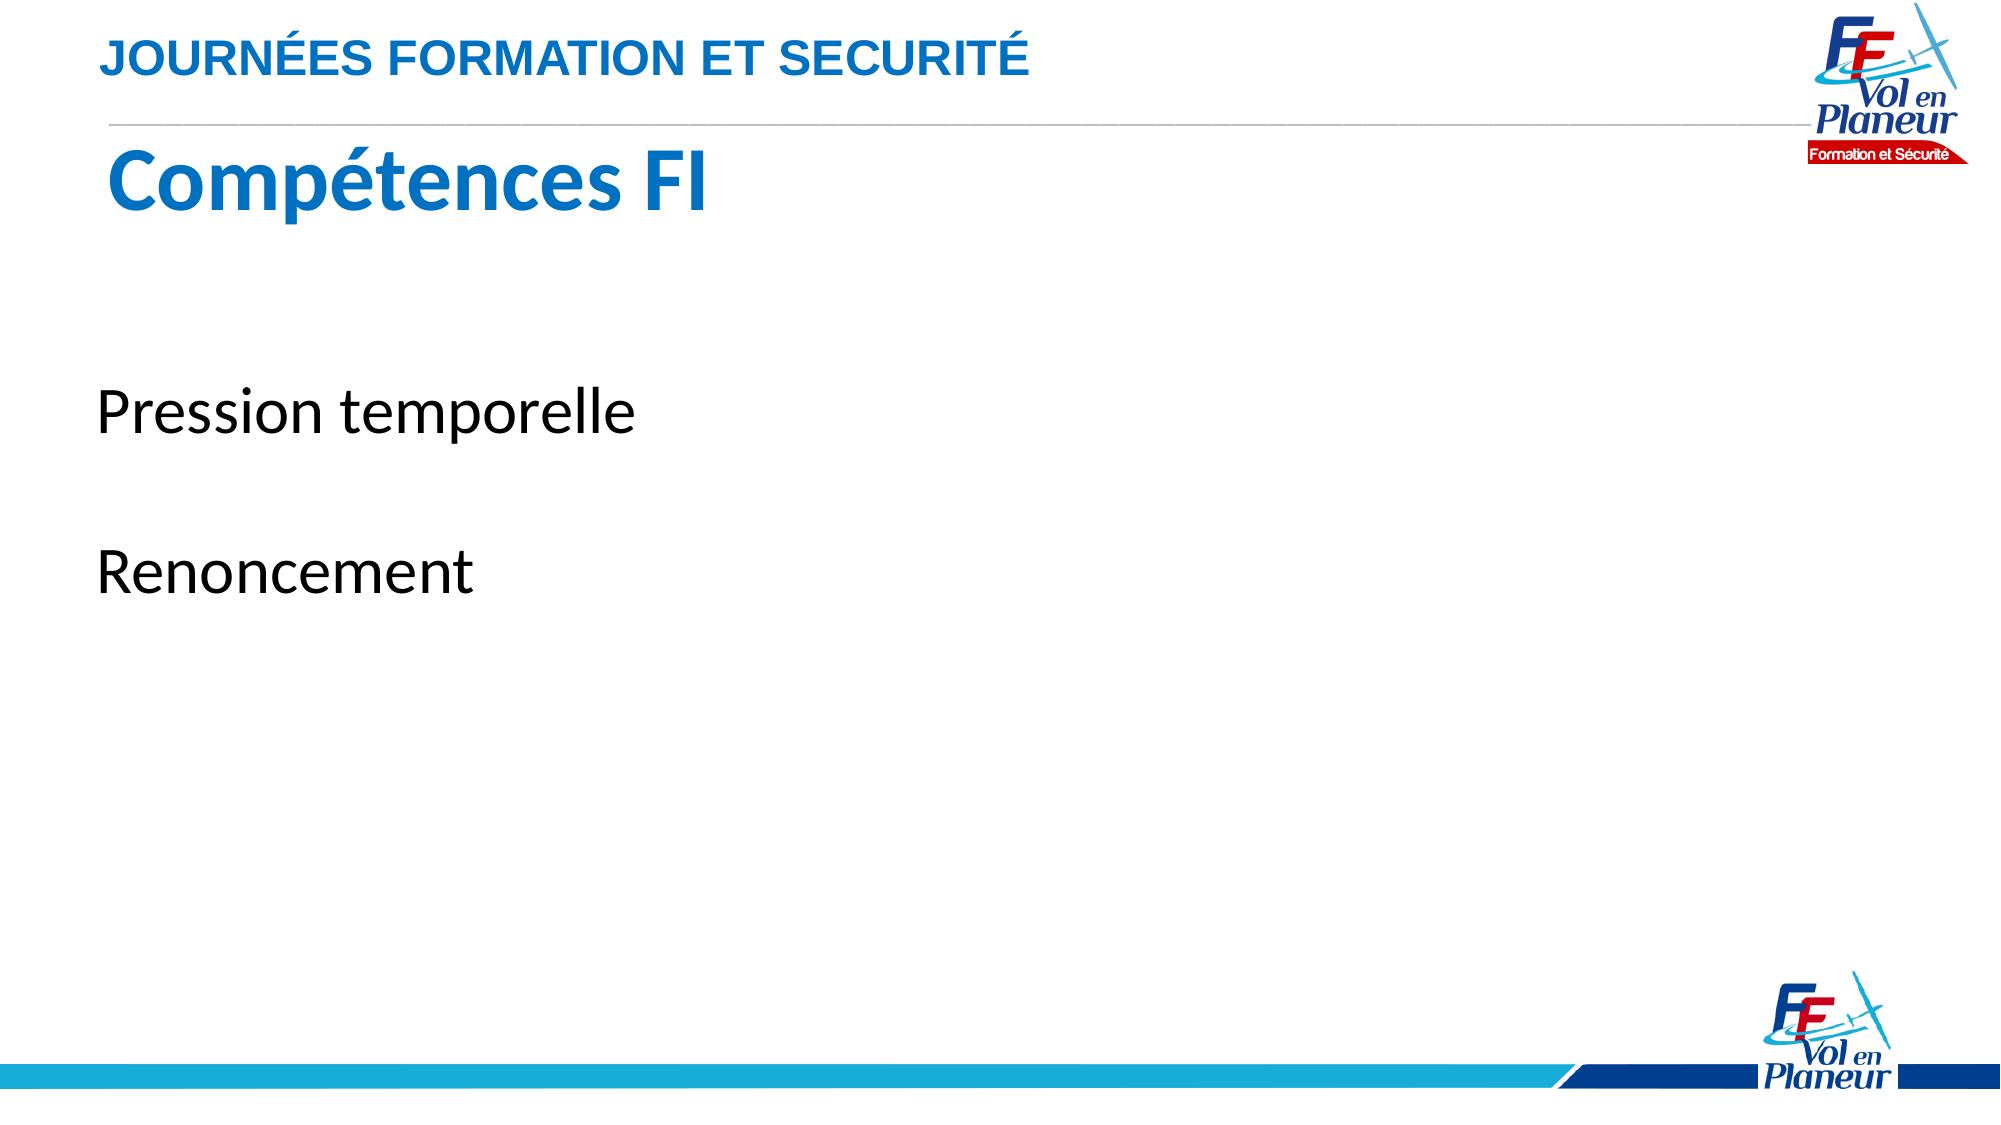

# JOURNÉES FORMATION ET SECURITÉ
Compétences FI
Pression temporelle
Renoncement